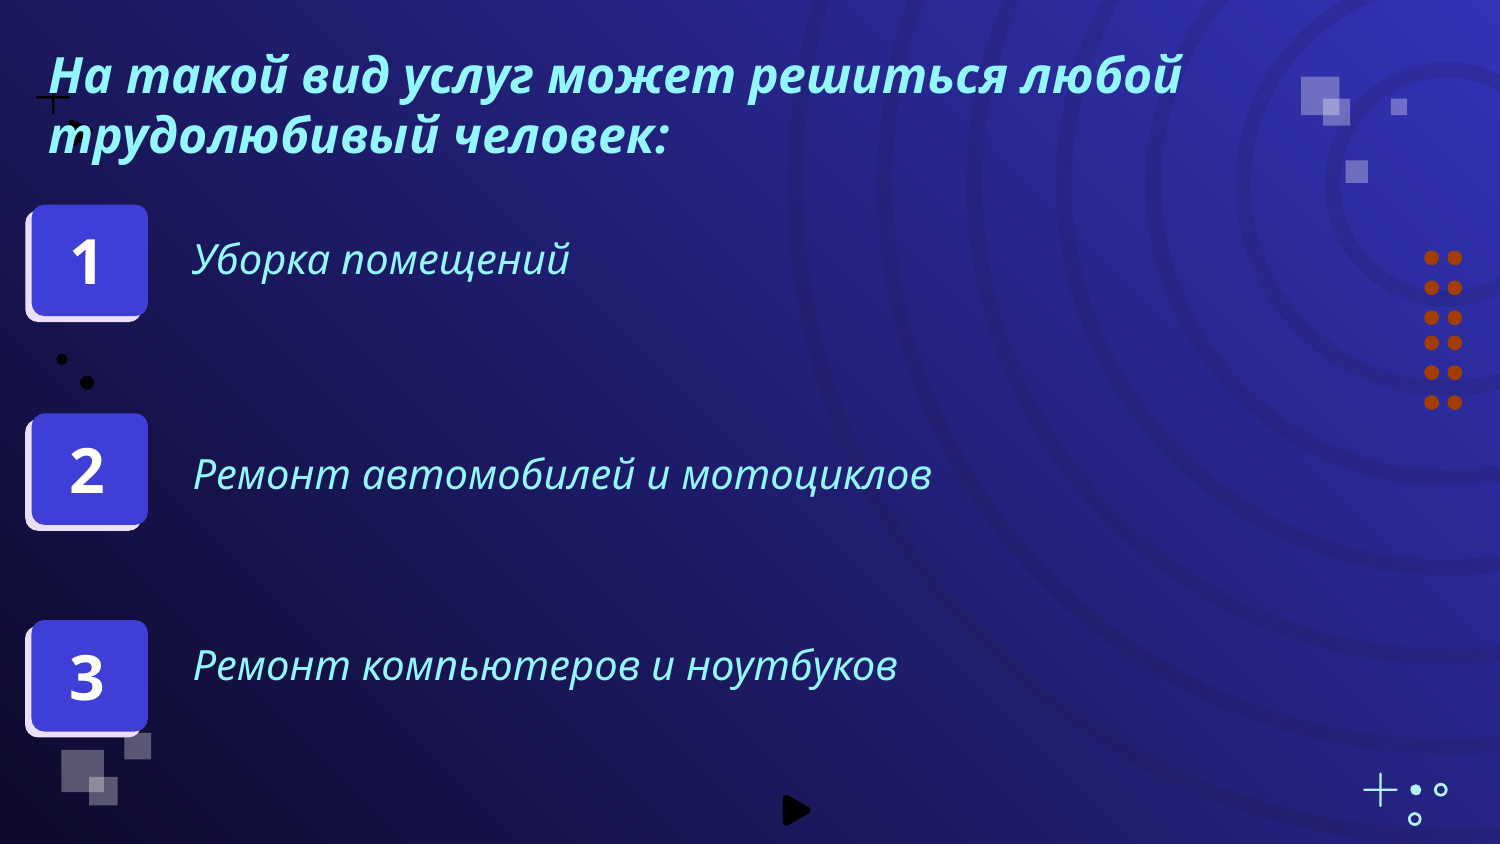

На такой вид услуг может решиться любой трудолюбивый человек:
# Уборка помещений
1
Ремонт автомобилей и мотоциклов
2
Ремонт компьютеров и ноутбуков
3